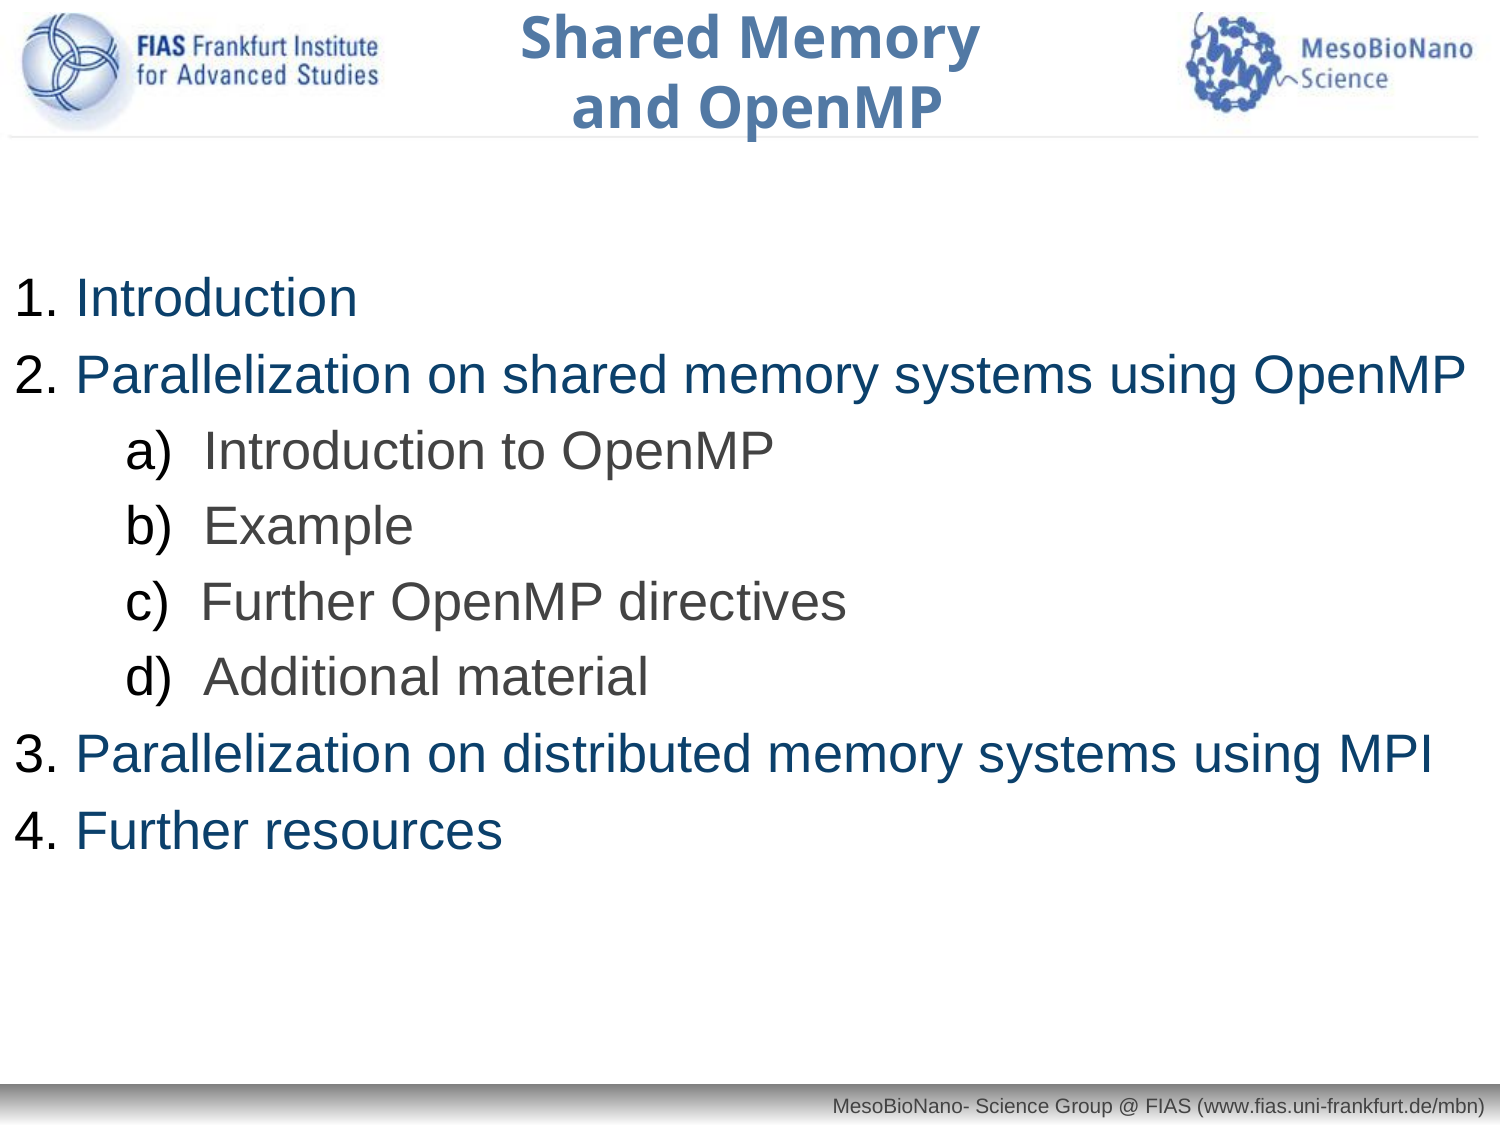

# Shared Memory and OpenMP
 Introduction
 Parallelization on shared memory systems using OpenMP
 Introduction to OpenMP
 Example
 Further OpenMP directives
 Additional material
 Parallelization on distributed memory systems using MPI
 Further resources